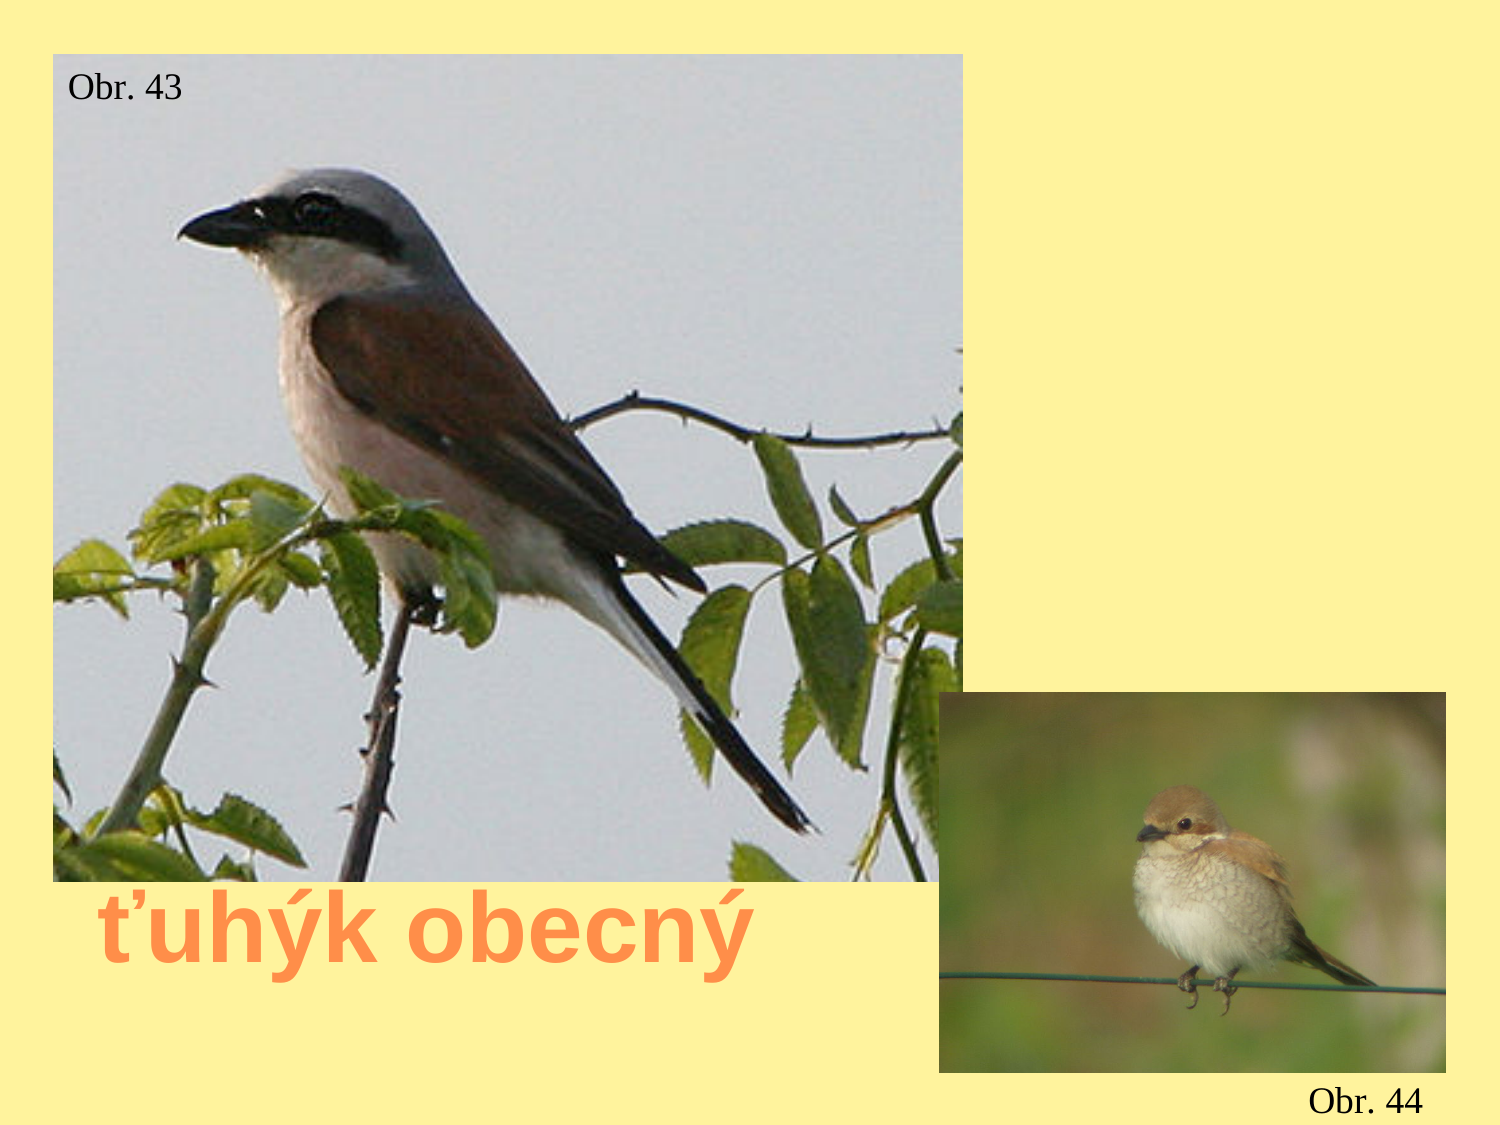

Obr. 43
# ťuhýk obecný
Obr. 44